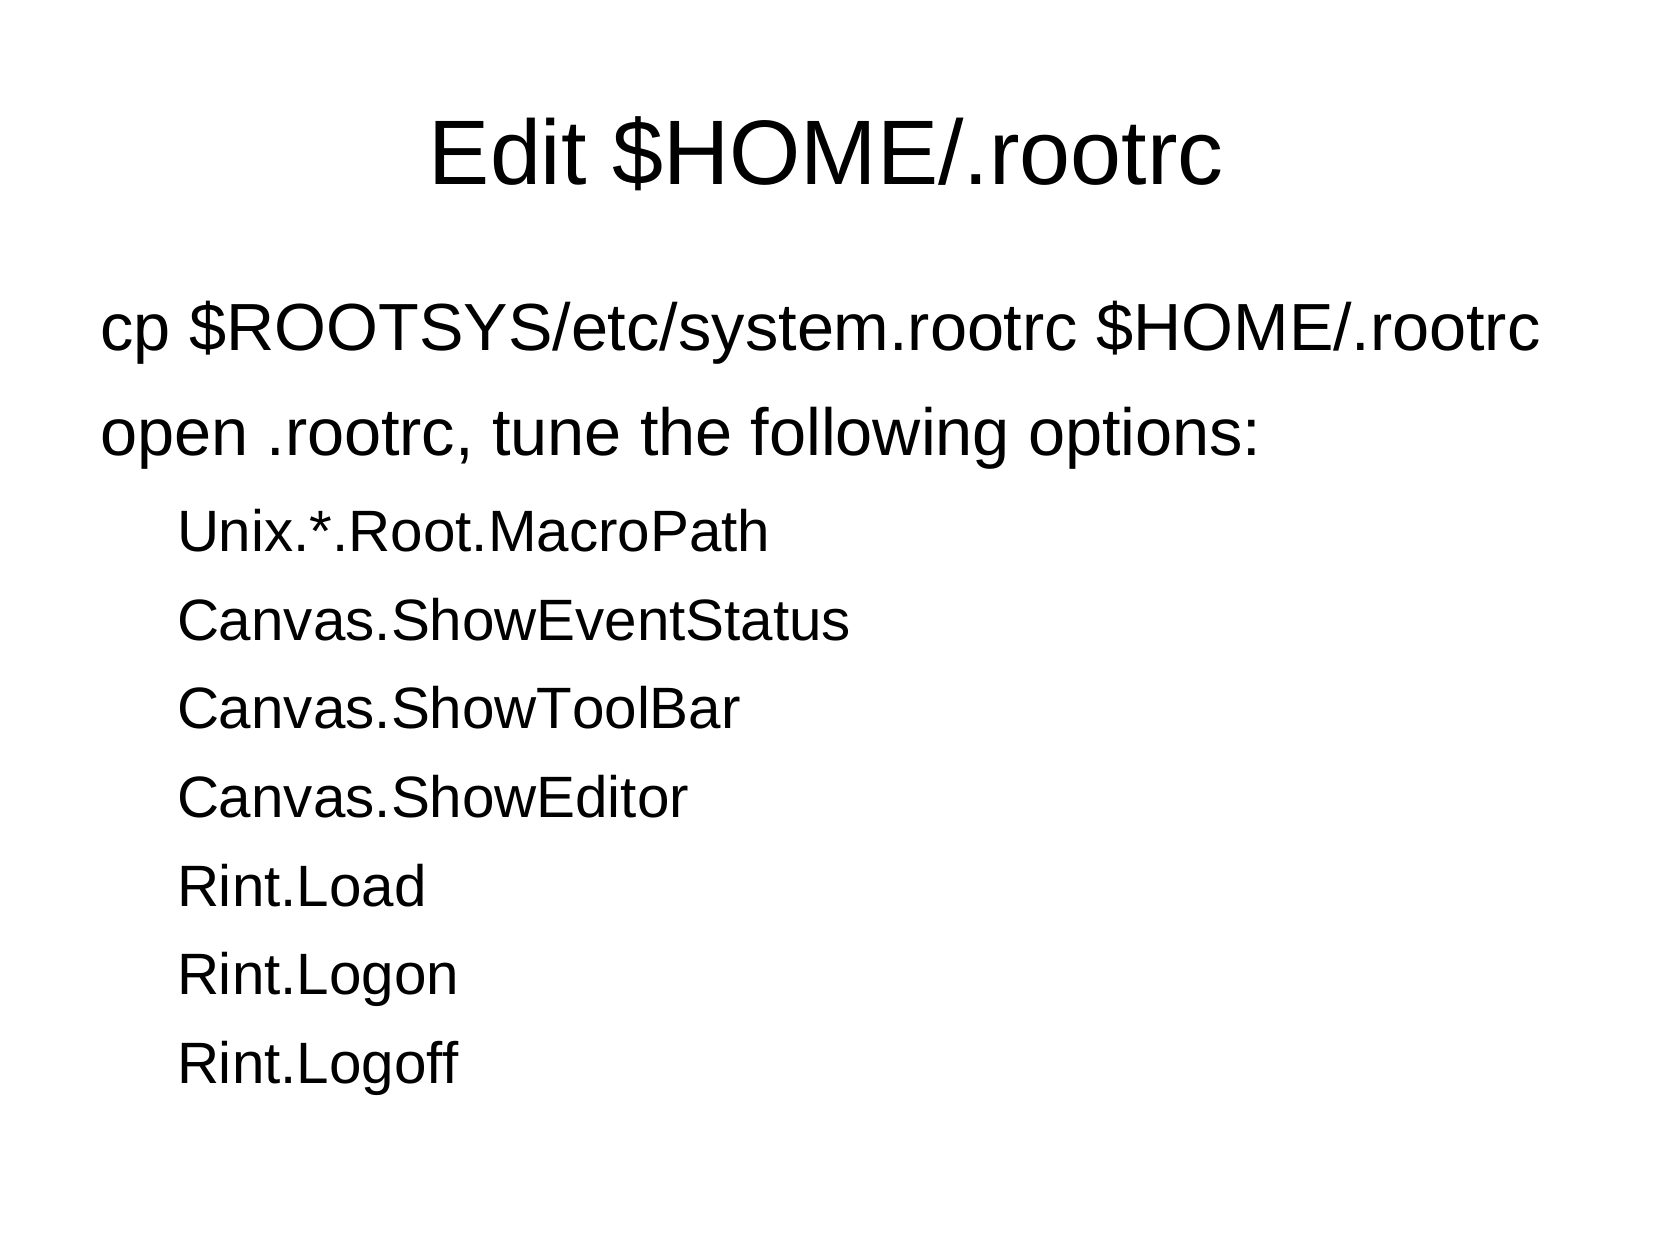

# Edit $HOME/.rootrc
cp $ROOTSYS/etc/system.rootrc $HOME/.rootrc
open .rootrc, tune the following options:
Unix.*.Root.MacroPath
Canvas.ShowEventStatus
Canvas.ShowToolBar
Canvas.ShowEditor
Rint.Load
Rint.Logon
Rint.Logoff